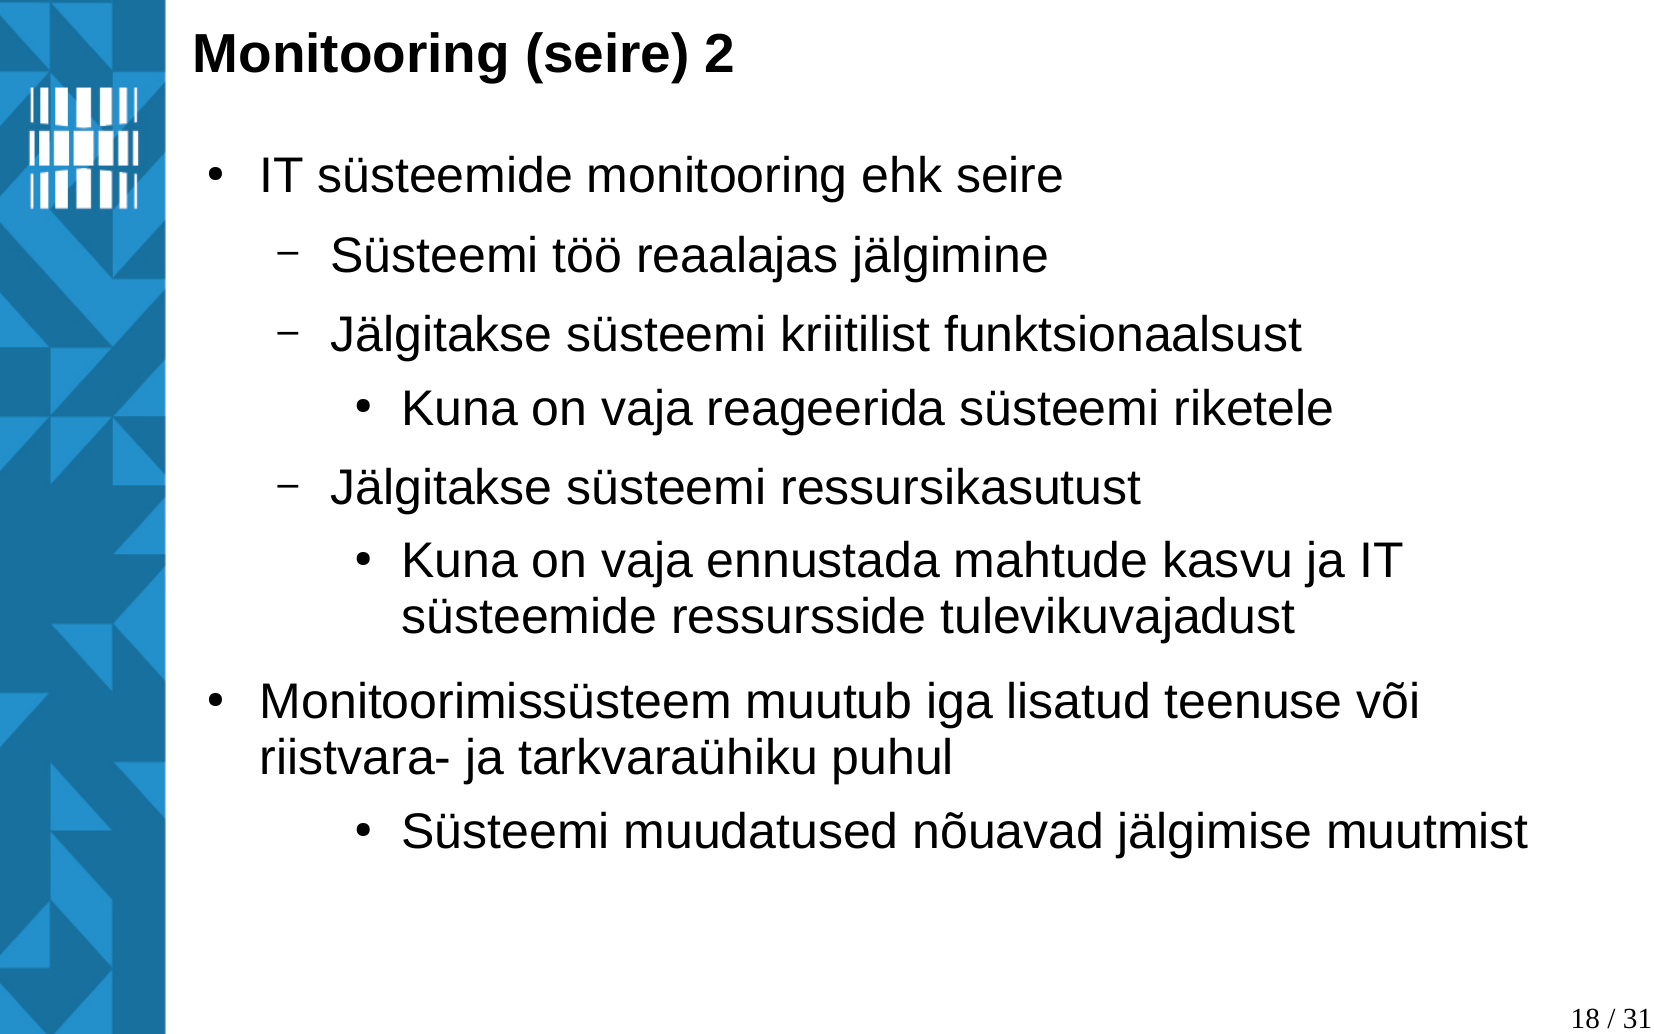

# Monitooring (seire) 2
IT süsteemide monitooring ehk seire
Süsteemi töö reaalajas jälgimine
Jälgitakse süsteemi kriitilist funktsionaalsust
Kuna on vaja reageerida süsteemi riketele
Jälgitakse süsteemi ressursikasutust
Kuna on vaja ennustada mahtude kasvu ja IT süsteemide ressursside tulevikuvajadust
Monitoorimissüsteem muutub iga lisatud teenuse või riistvara- ja tarkvaraühiku puhul
Süsteemi muudatused nõuavad jälgimise muutmist
18